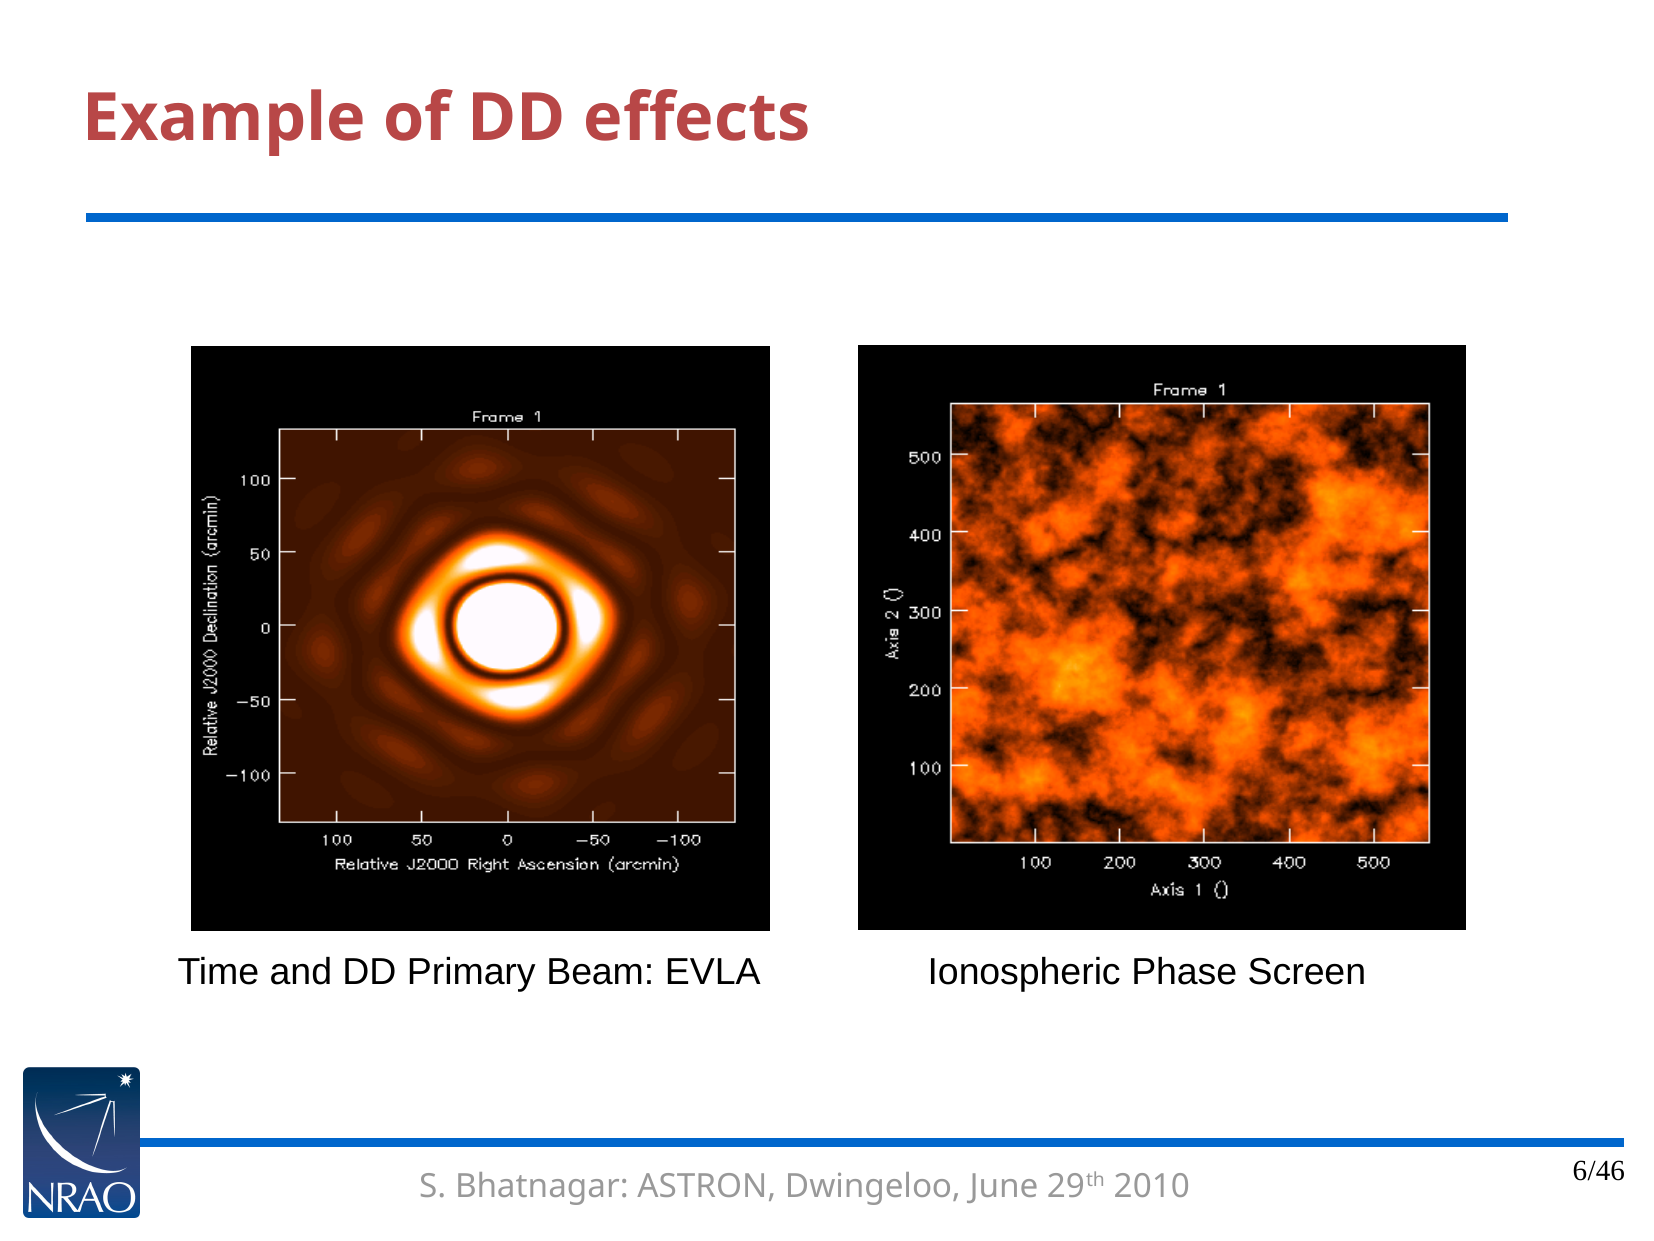

Example of DD effects
Time and DD Primary Beam: EVLA
Ionospheric Phase Screen
6
# Conventionally, calibration and imaging are treated as independent processes
Solving for calibration terms: Solve for M, using observations of a field with known structure
Calibration: Make VCalibrated = M-1 Vobs
Imaging: Keep the calibration terms fixed, solve for I
When Direction Dependent (DD) effects are significant, imaging and calibration can no more be treated as orthogonal
Correction for Direction Dependent (DD) effects cannot be separated from imaging
Algorithm design must fundamentally separate I(s) from Ms